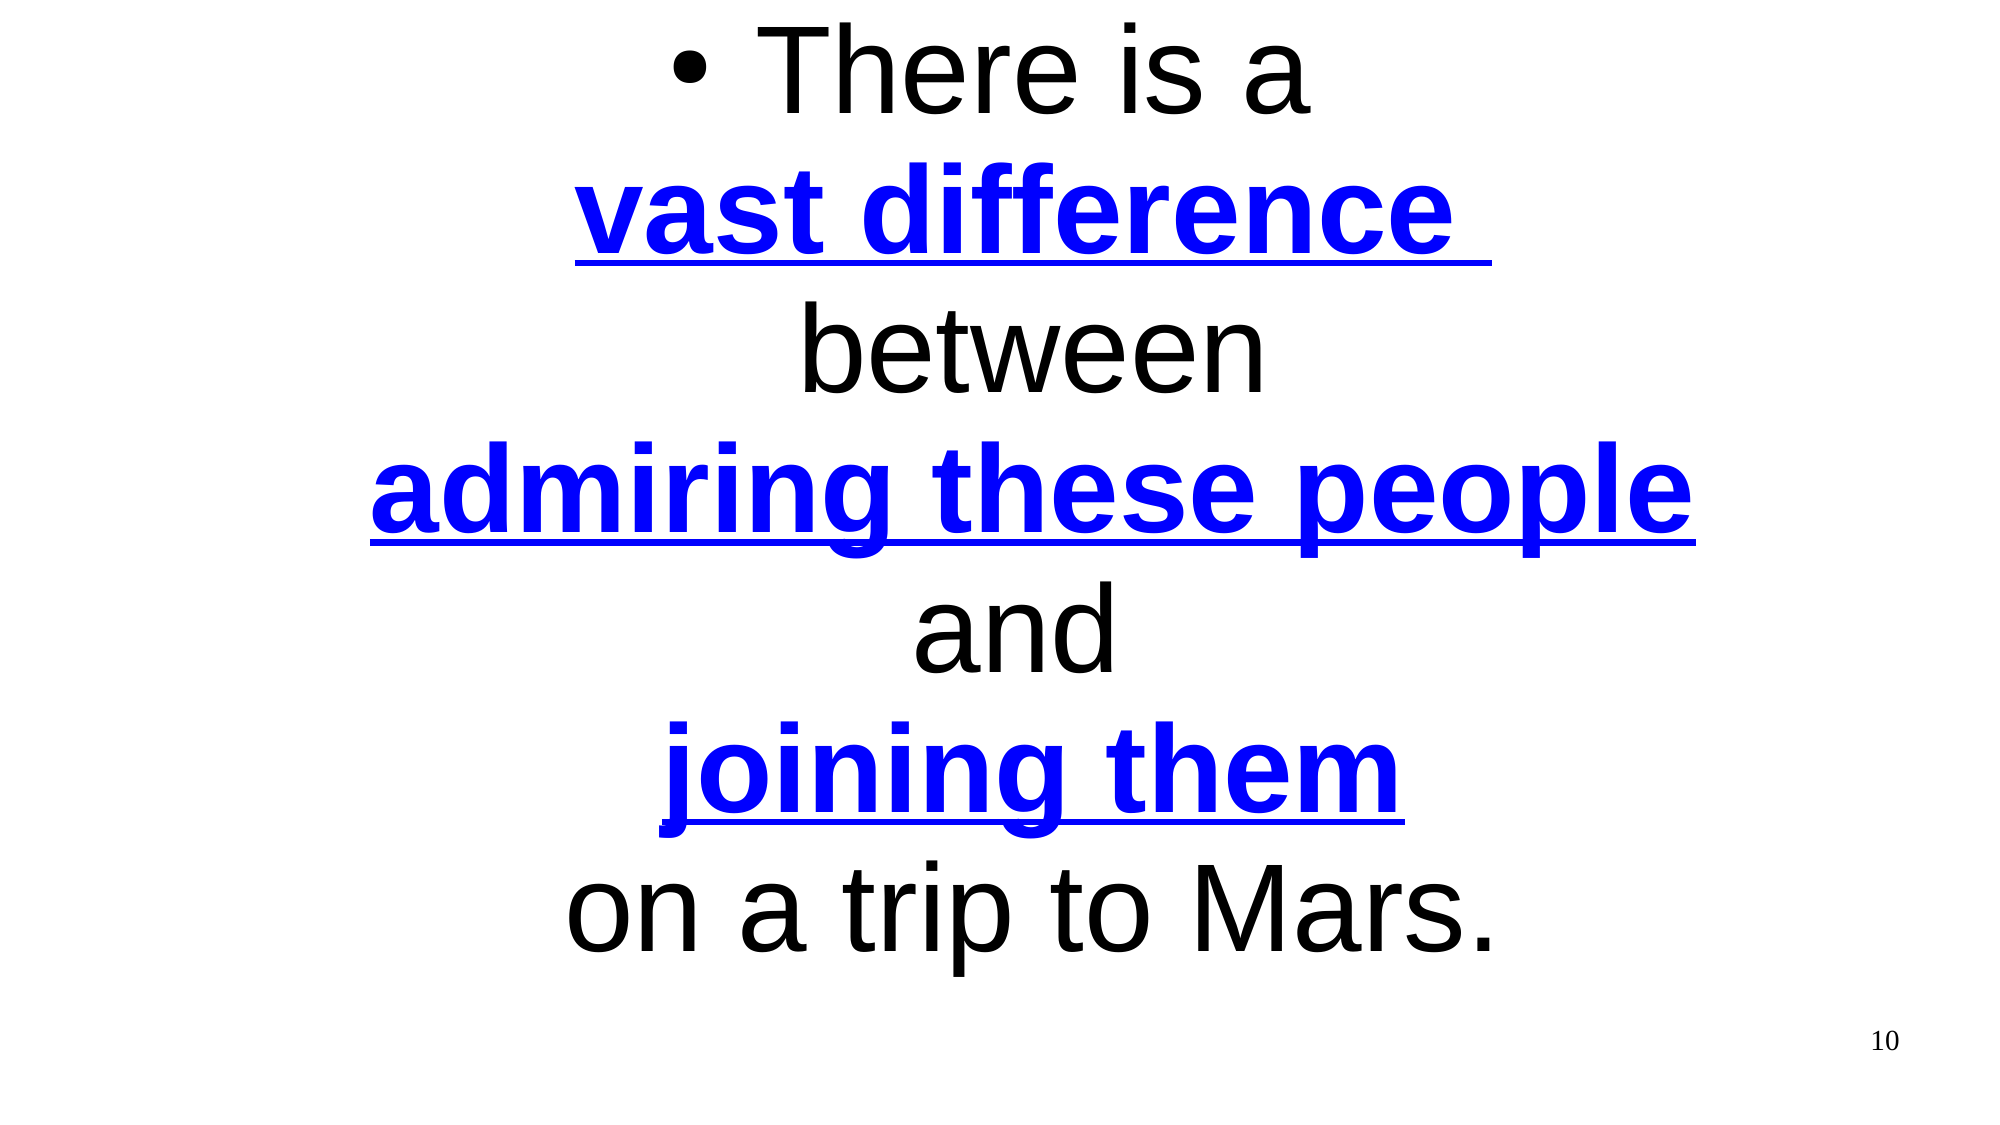

# There is a vast difference between admiring these people and joining them on a trip to Mars.
10